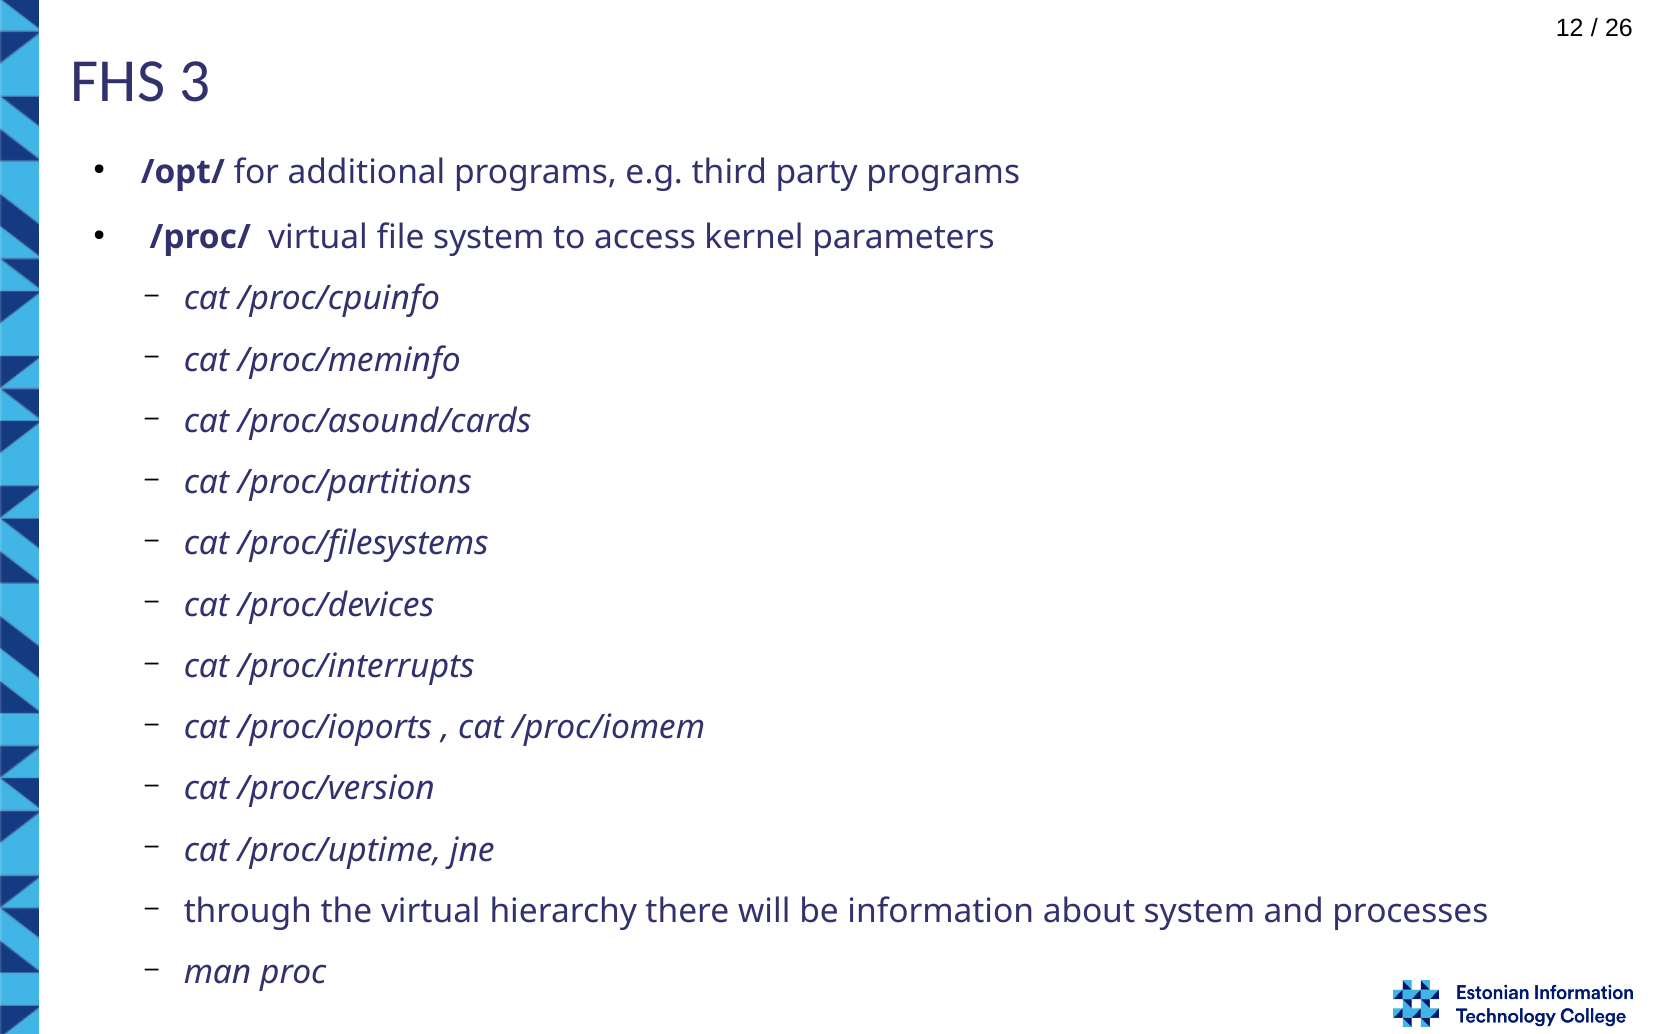

# FHS 3
 /opt/ for additional programs, e.g. third party programs
 /proc/ virtual file system to access kernel parameters
cat /proc/cpuinfo
cat /proc/meminfo
cat /proc/asound/cards
cat /proc/partitions
cat /proc/filesystems
cat /proc/devices
cat /proc/interrupts
cat /proc/ioports , cat /proc/iomem
cat /proc/version
cat /proc/uptime, jne
through the virtual hierarchy there will be information about system and processes
man proc